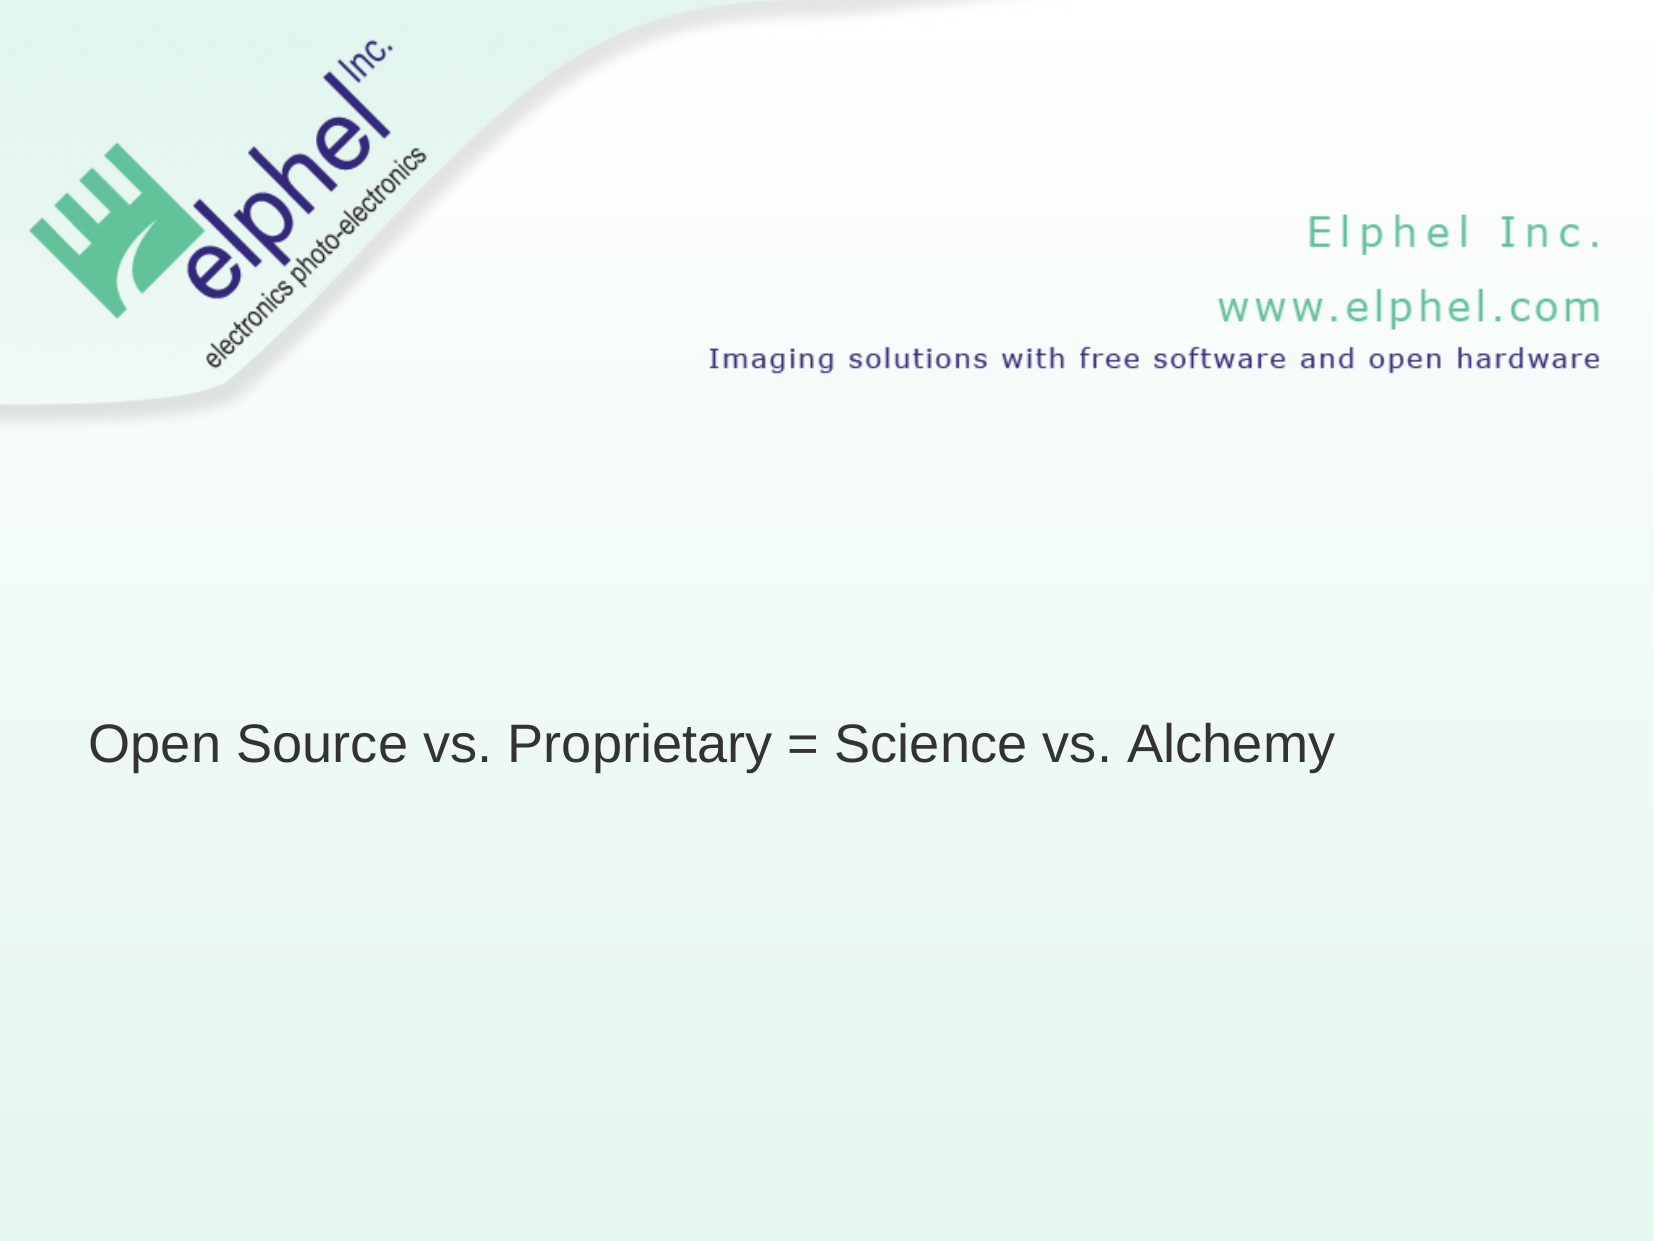

# Open Source vs. Proprietary = Science vs. Alchemy